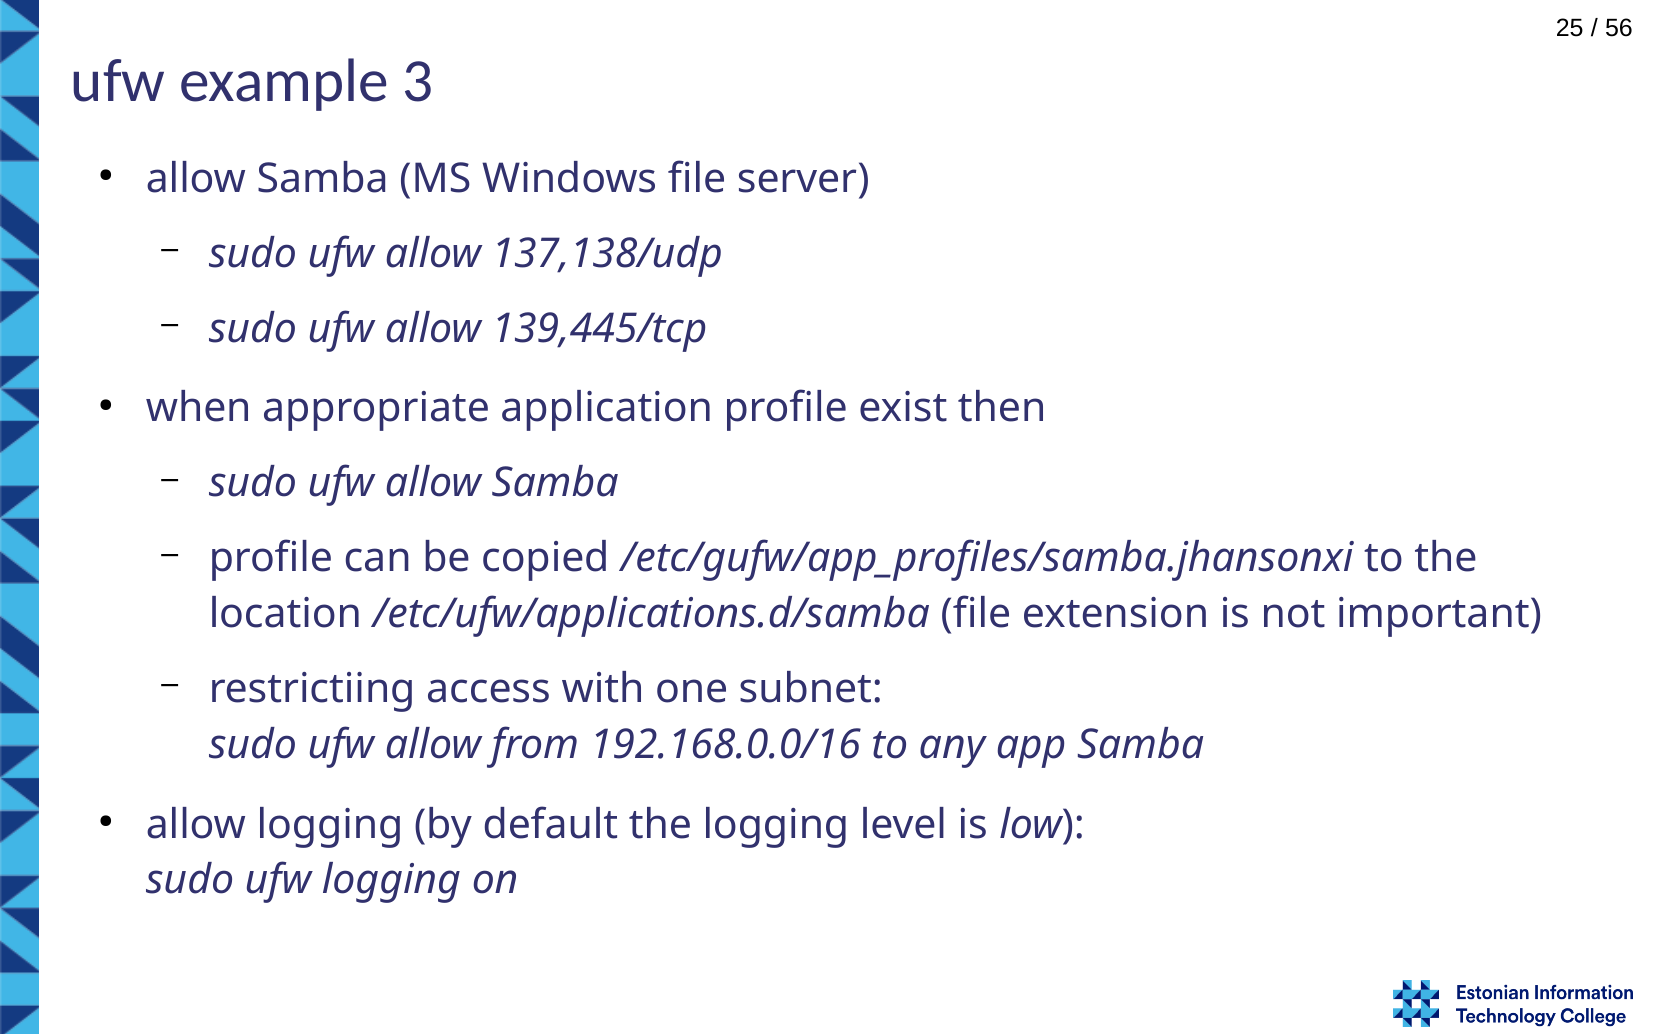

# ufw example 3
allow Samba (MS Windows file server)
sudo ufw allow 137,138/udp
sudo ufw allow 139,445/tcp
when appropriate application profile exist then
sudo ufw allow Samba
profile can be copied /etc/gufw/app_profiles/samba.jhansonxi to the location /etc/ufw/applications.d/samba (file extension is not important)
restrictiing access with one subnet:
sudo ufw allow from 192.168.0.0/16 to any app Samba
allow logging (by default the logging level is low):
sudo ufw logging on